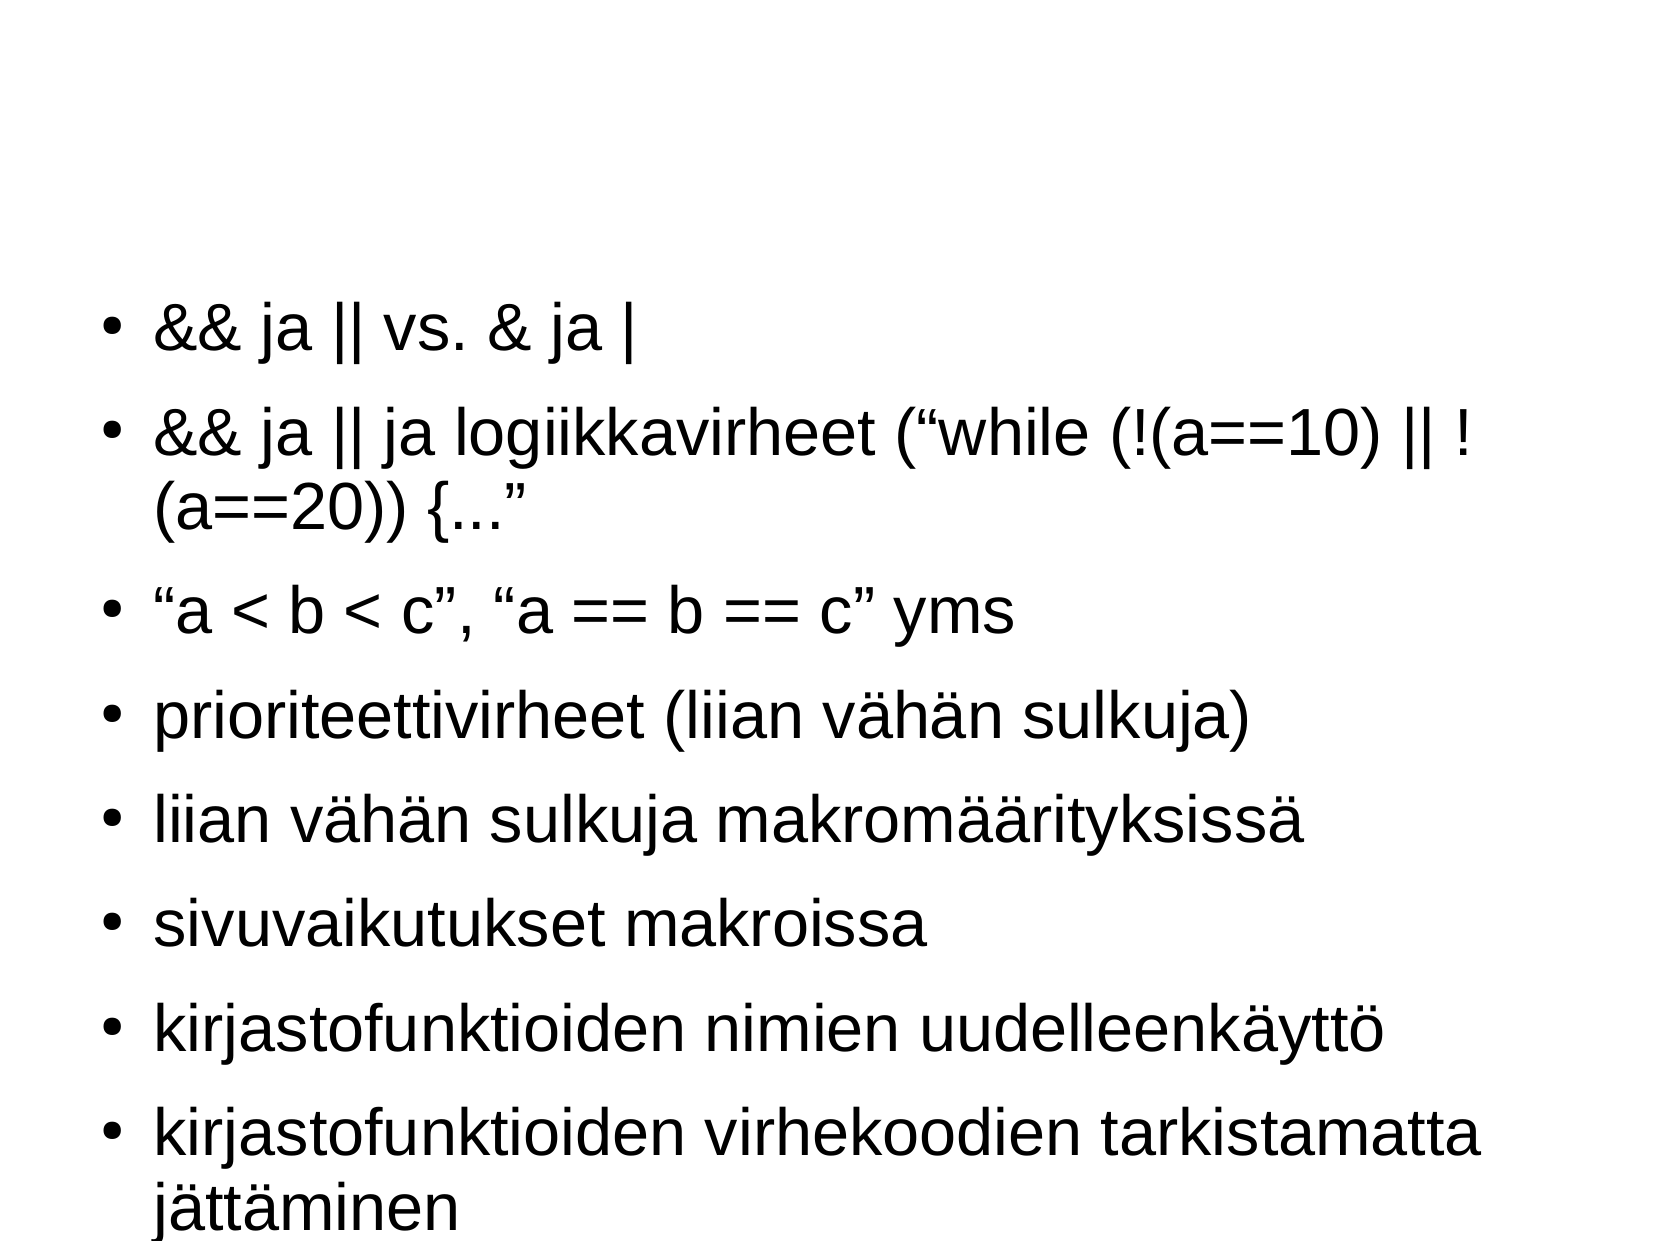

# && ja || vs. & ja |
&& ja || ja logiikkavirheet (“while (!(a==10) || !(a==20)) {...”
“a < b < c”, “a == b == c” yms
prioriteettivirheet (liian vähän sulkuja)
liian vähän sulkuja makromäärityksissä
sivuvaikutukset makroissa
kirjastofunktioiden nimien uudelleenkäyttö
kirjastofunktioiden virhekoodien tarkistamatta jättäminen